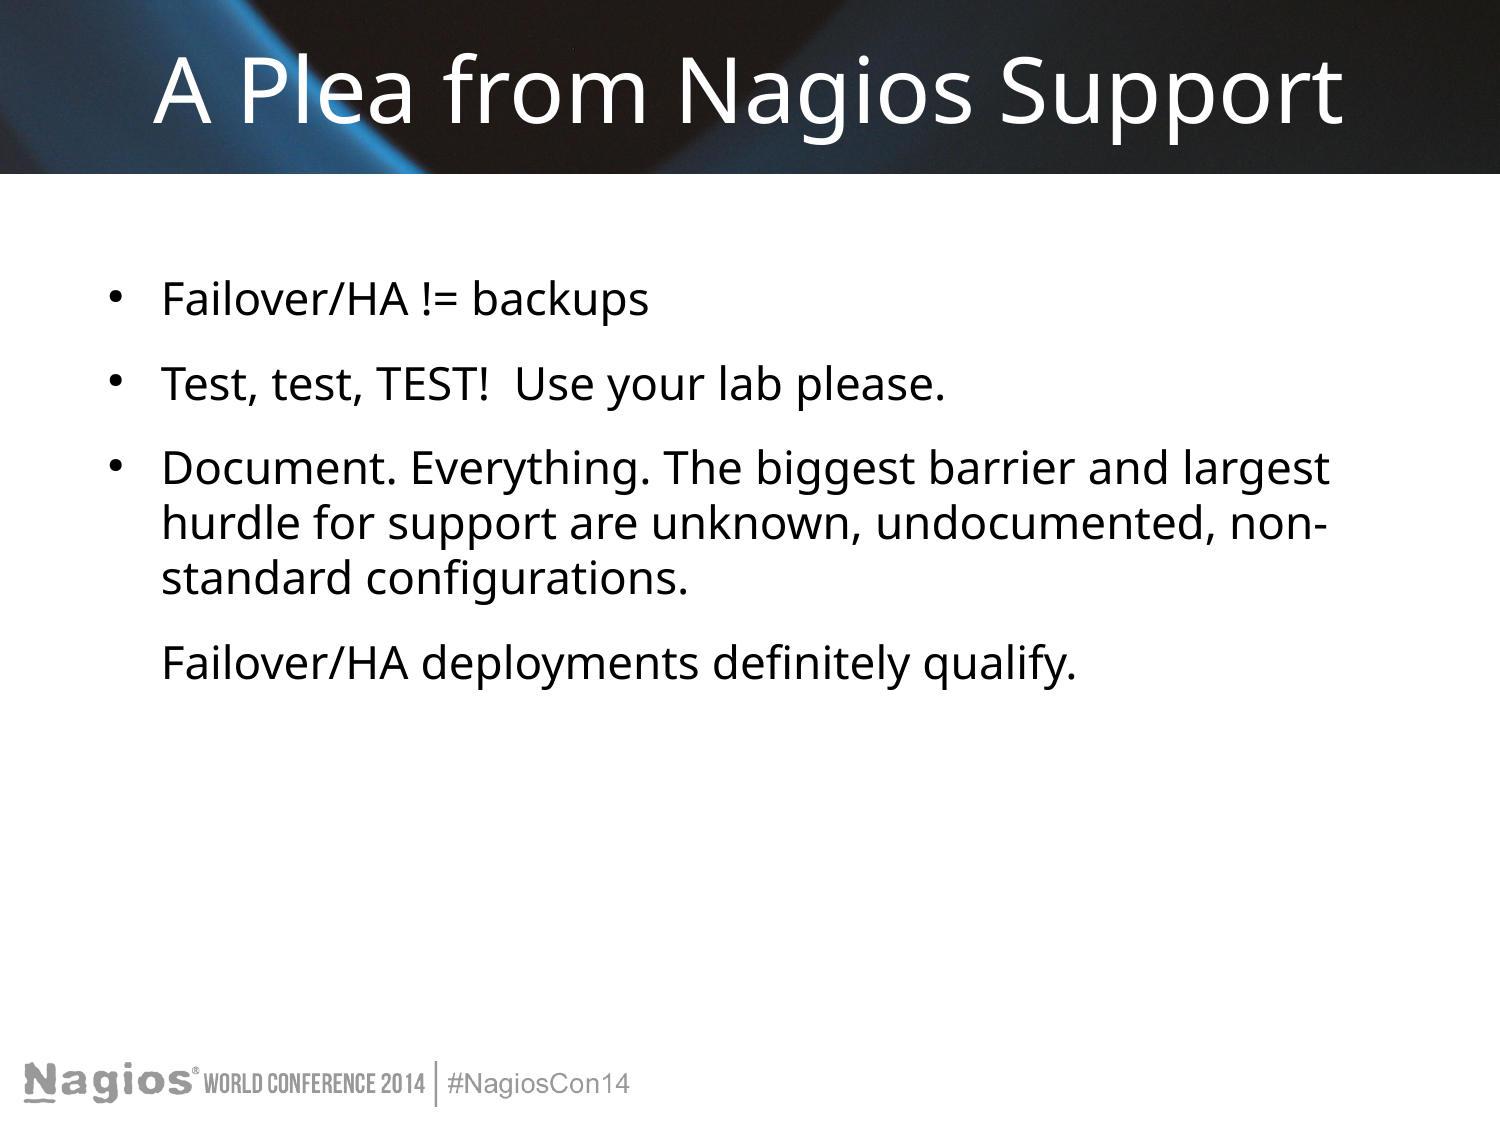

# A Plea from Nagios Support
Failover/HA != backups
Test, test, TEST! Use your lab please.
Document. Everything. The biggest barrier and largest hurdle for support are unknown, undocumented, non-standard configurations.
Failover/HA deployments definitely qualify.